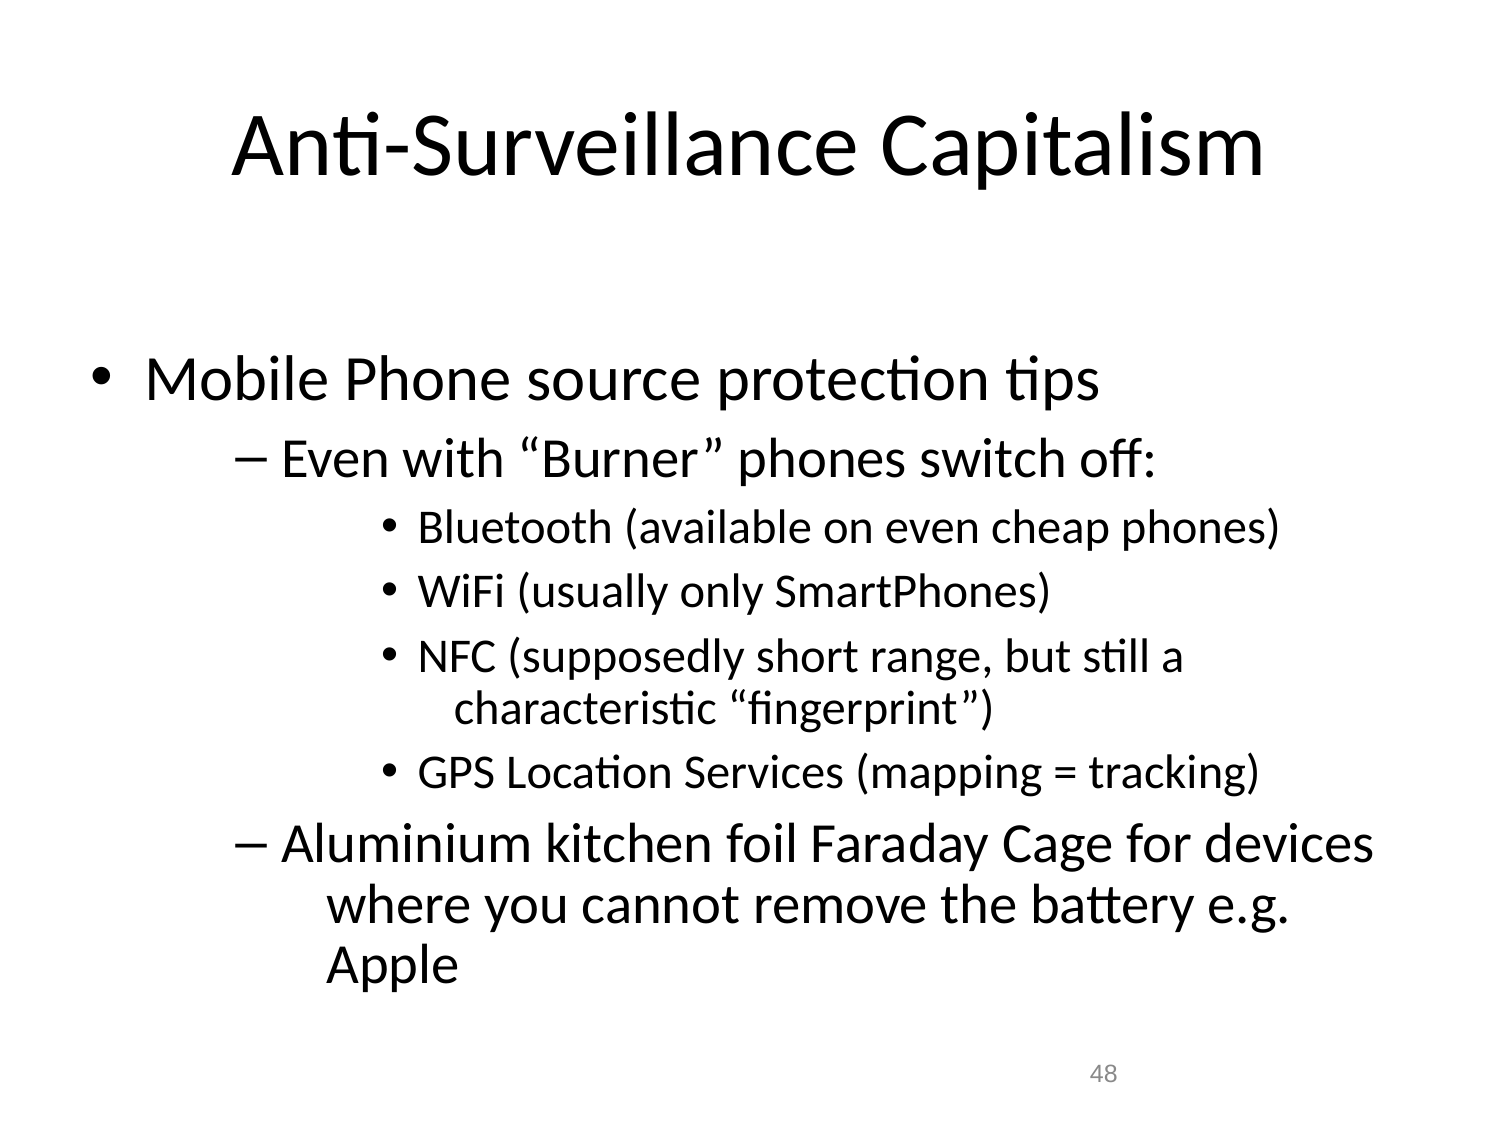

# Anti-Surveillance Capitalism
Mobile Phone source protection tips
Even with “Burner” phones switch off:
Bluetooth (available on even cheap phones)
WiFi (usually only SmartPhones)
NFC (supposedly short range, but still a characteristic “fingerprint”)
GPS Location Services (mapping = tracking)
Aluminium kitchen foil Faraday Cage for devices where you cannot remove the battery e.g. Apple